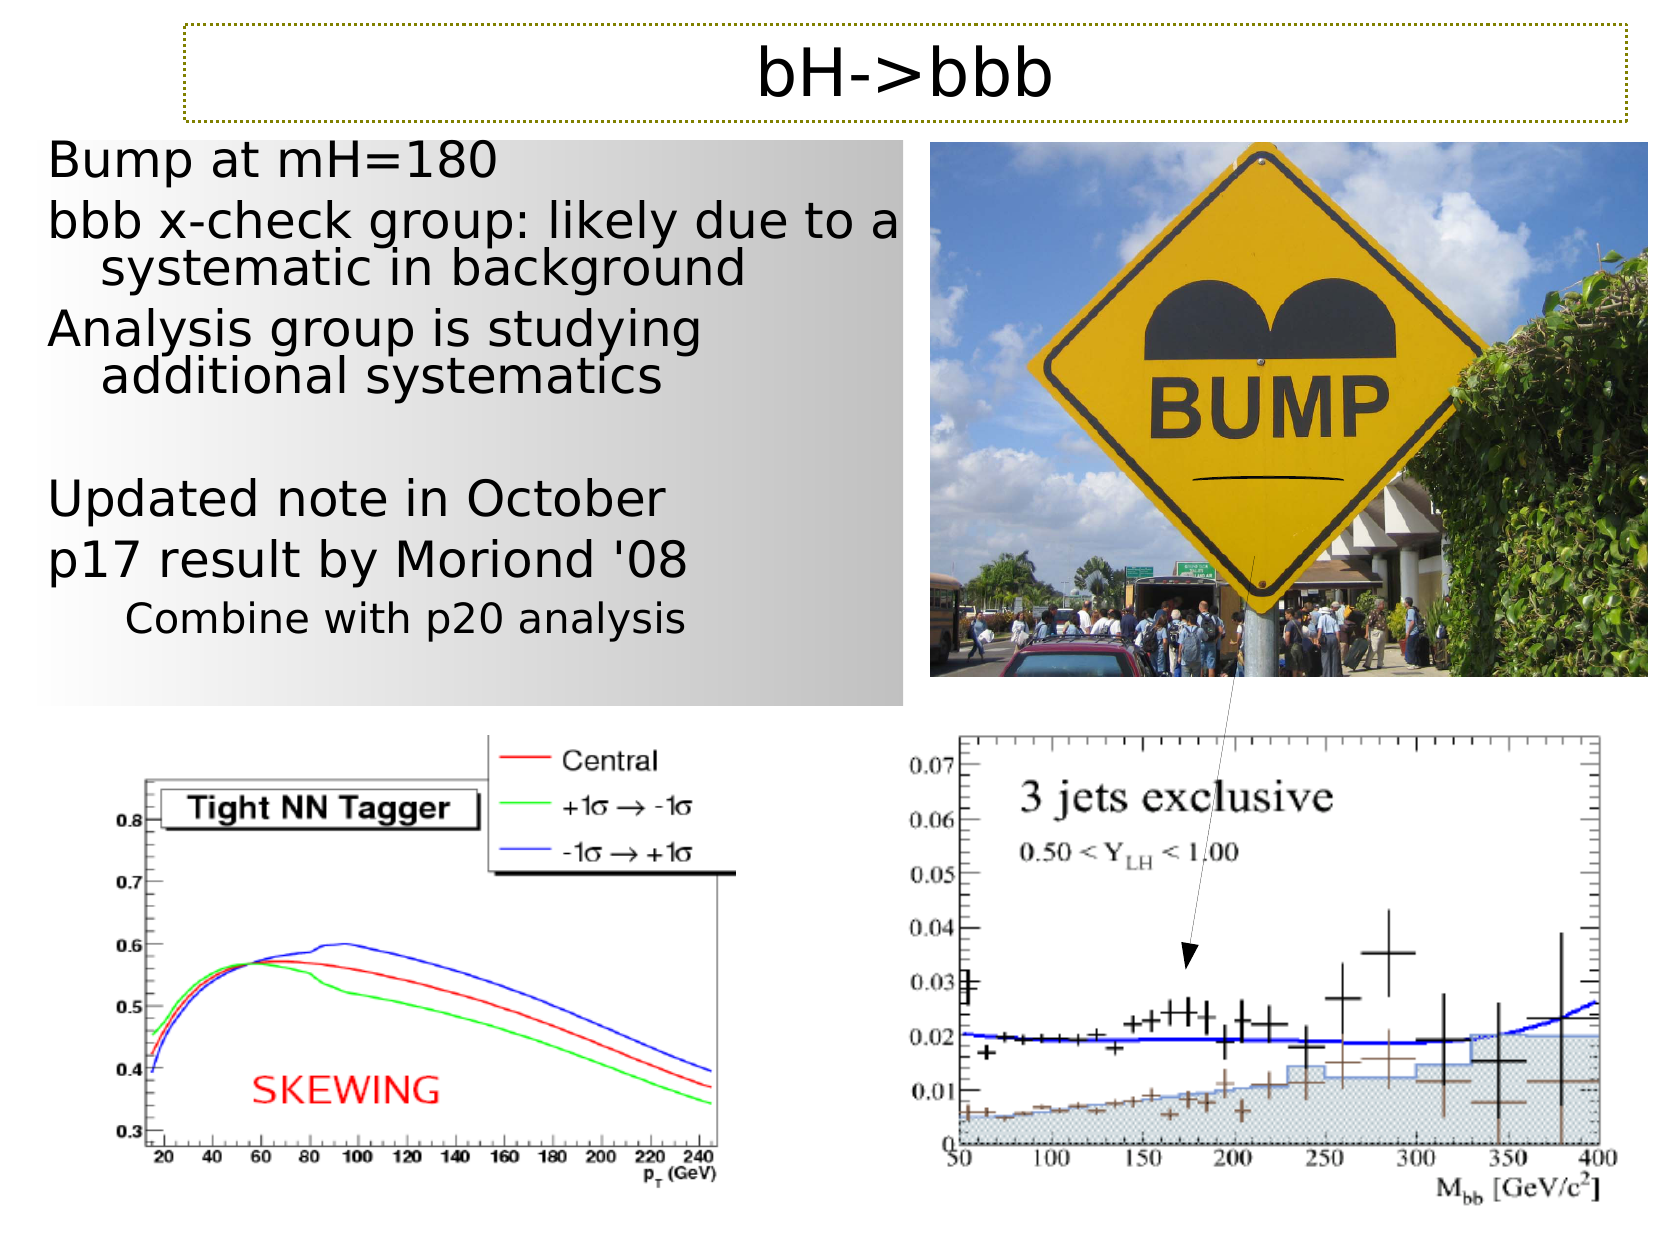

# bH->bbb
Bump at mH=180
bbb x-check group: likely due to a systematic in background
Analysis group is studying additional systematics
Updated note in October
p17 result by Moriond '08
Combine with p20 analysis